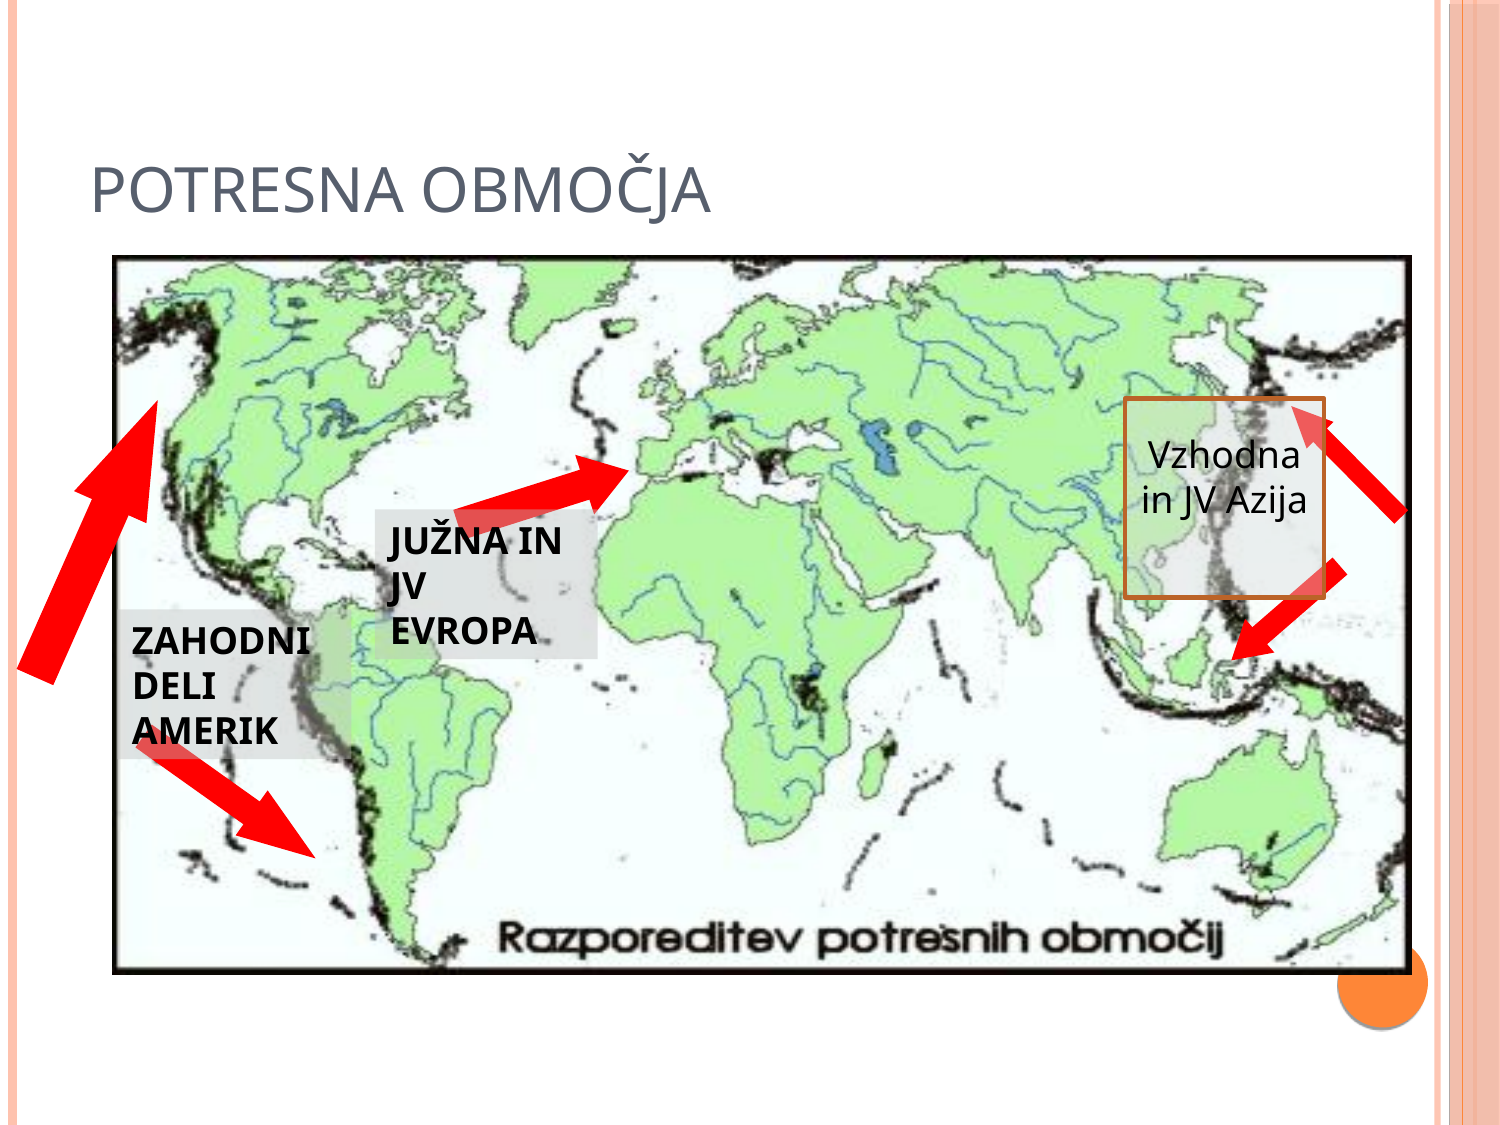

# Potresna območja
Vzhodna in JV Azija
JUŽNA IN JV
EVROPA
ZAHODNI DELI AMERIK